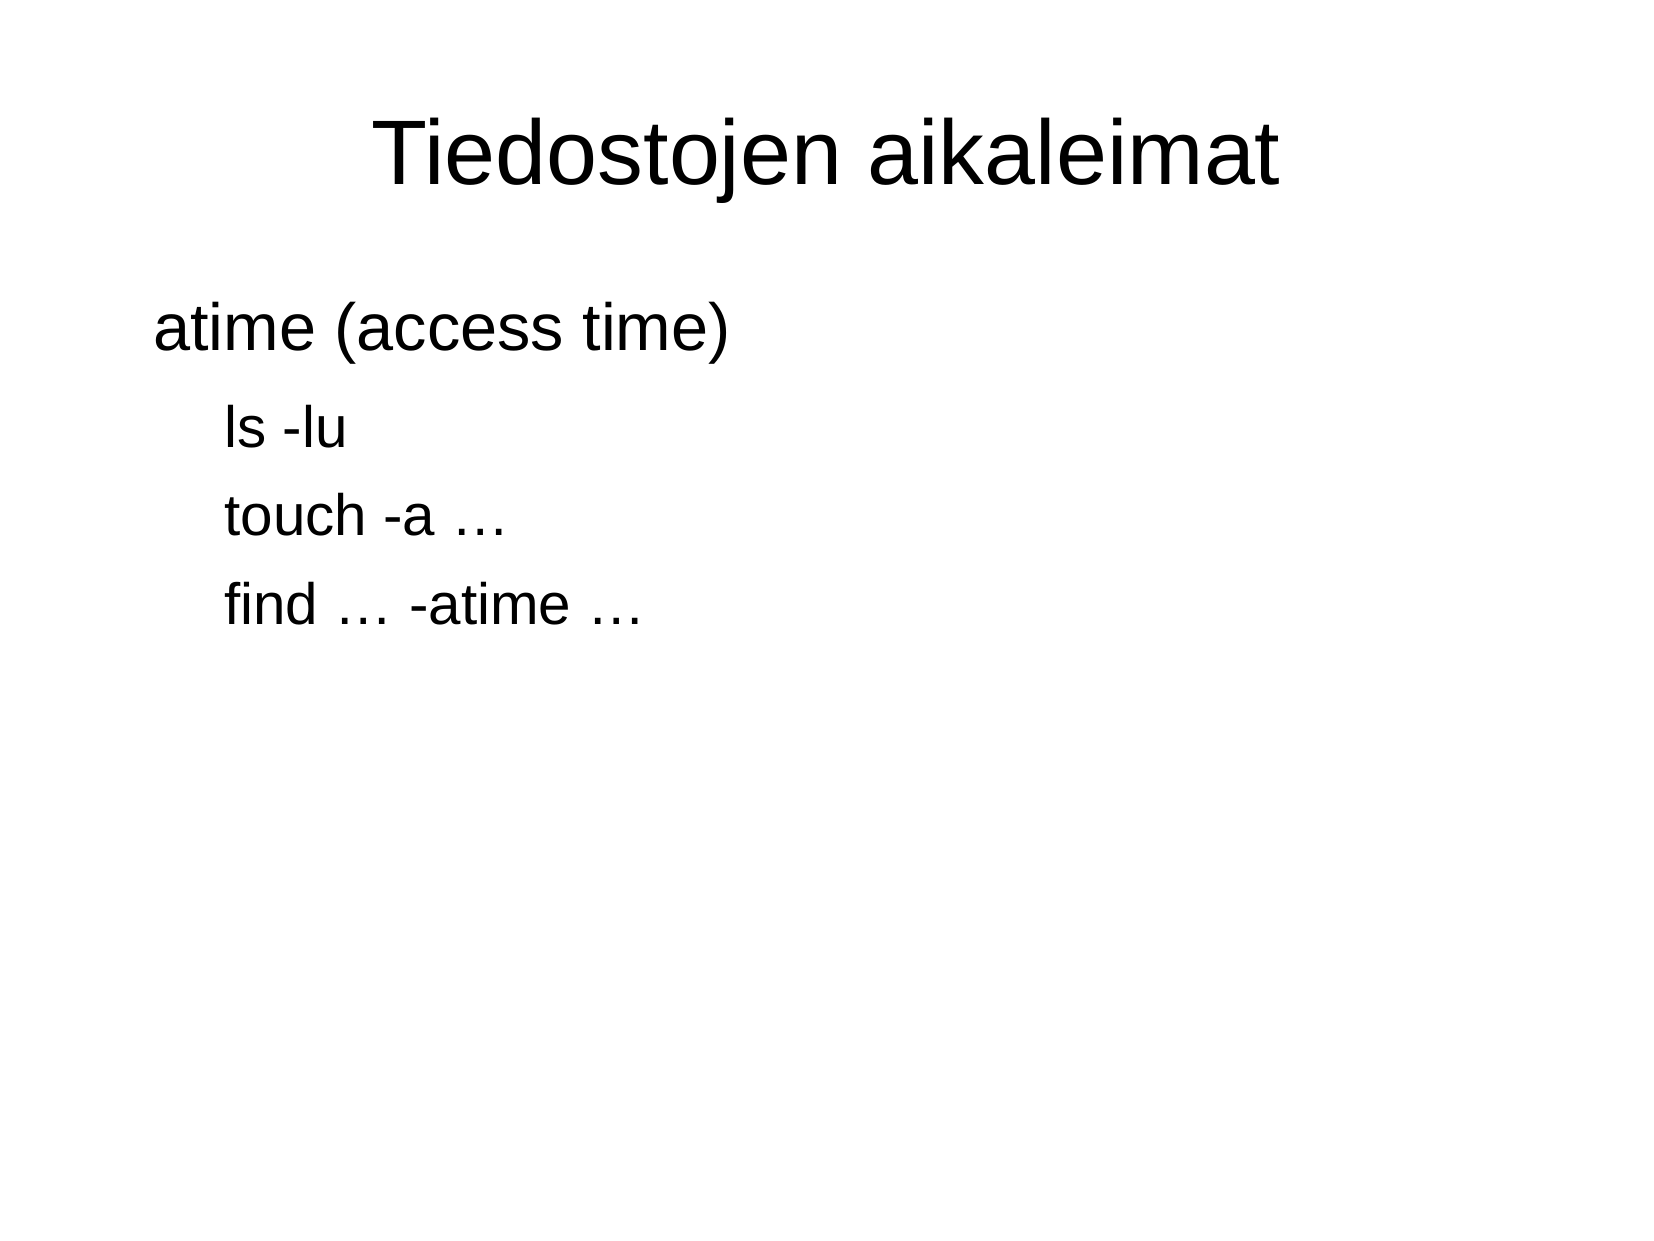

# Tiedostojen aikaleimat
atime (access time)
ls -lu
touch -a …
find … -atime …